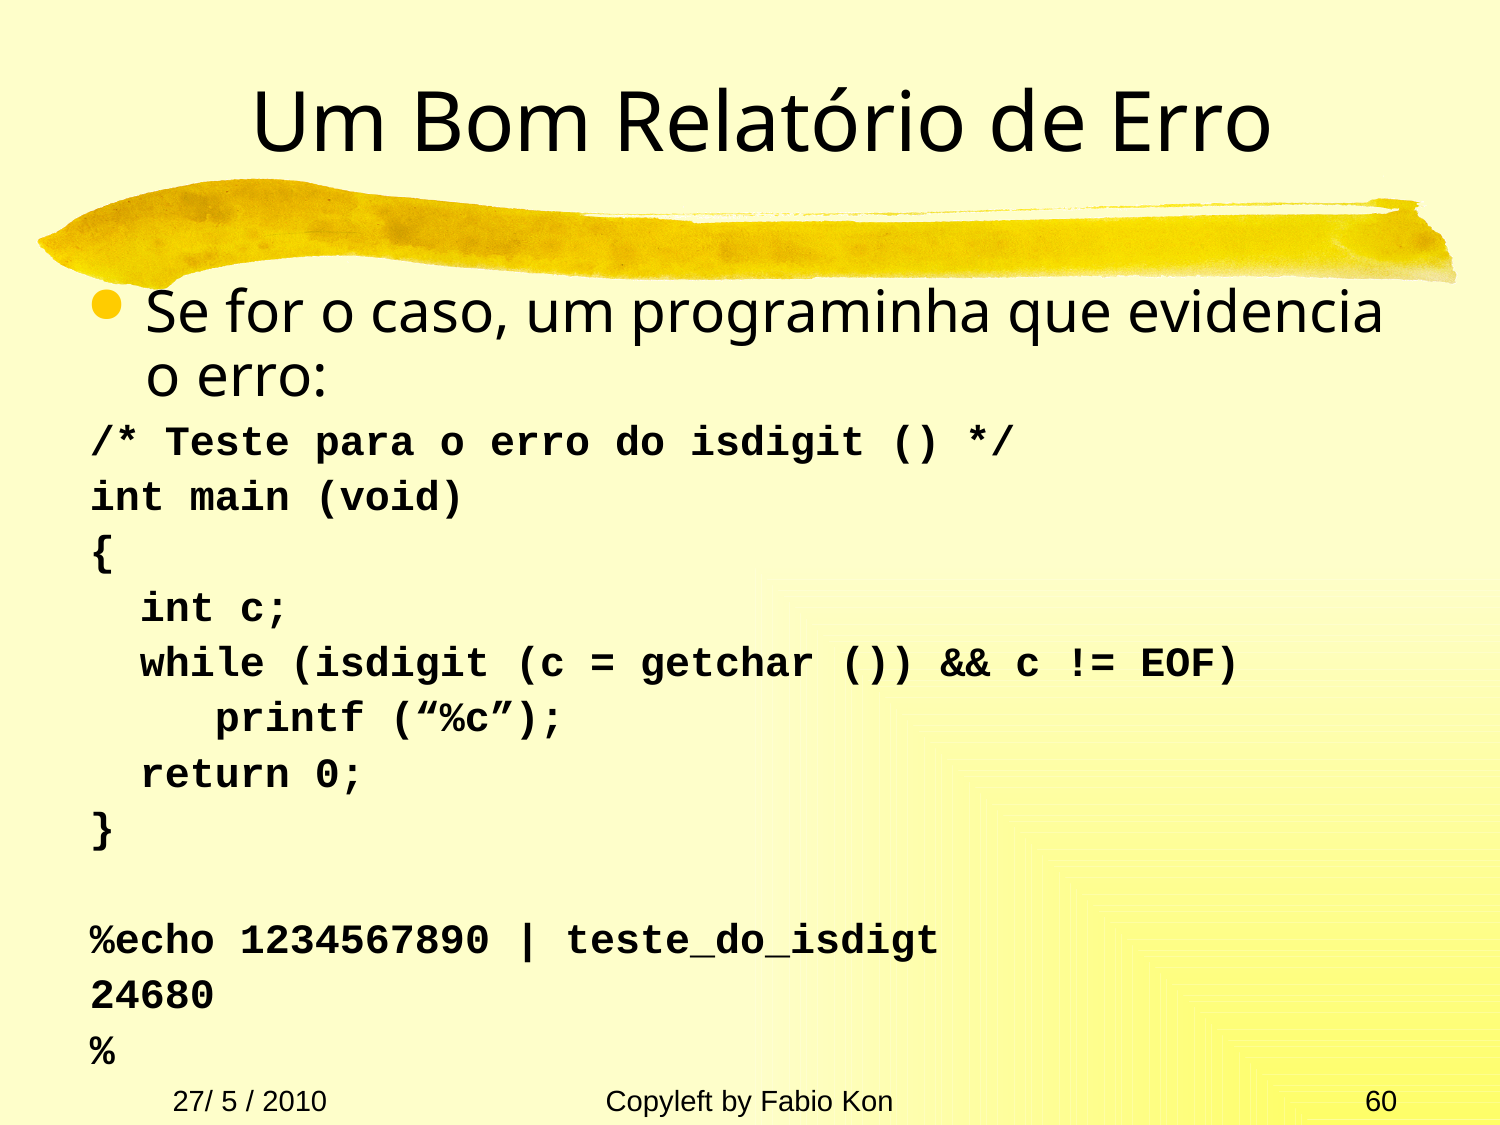

# Um Bom Relatório de Erro
Se for o caso, um programinha que evidencia o erro:
/* Teste para o erro do isdigit () */
int main (void)
{
 int c;
 while (isdigit (c = getchar ()) && c != EOF)
 printf (“%c”);
 return 0;
}
%echo 1234567890 | teste_do_isdigt
24680
%
ECOOP'99 OOOSW
60